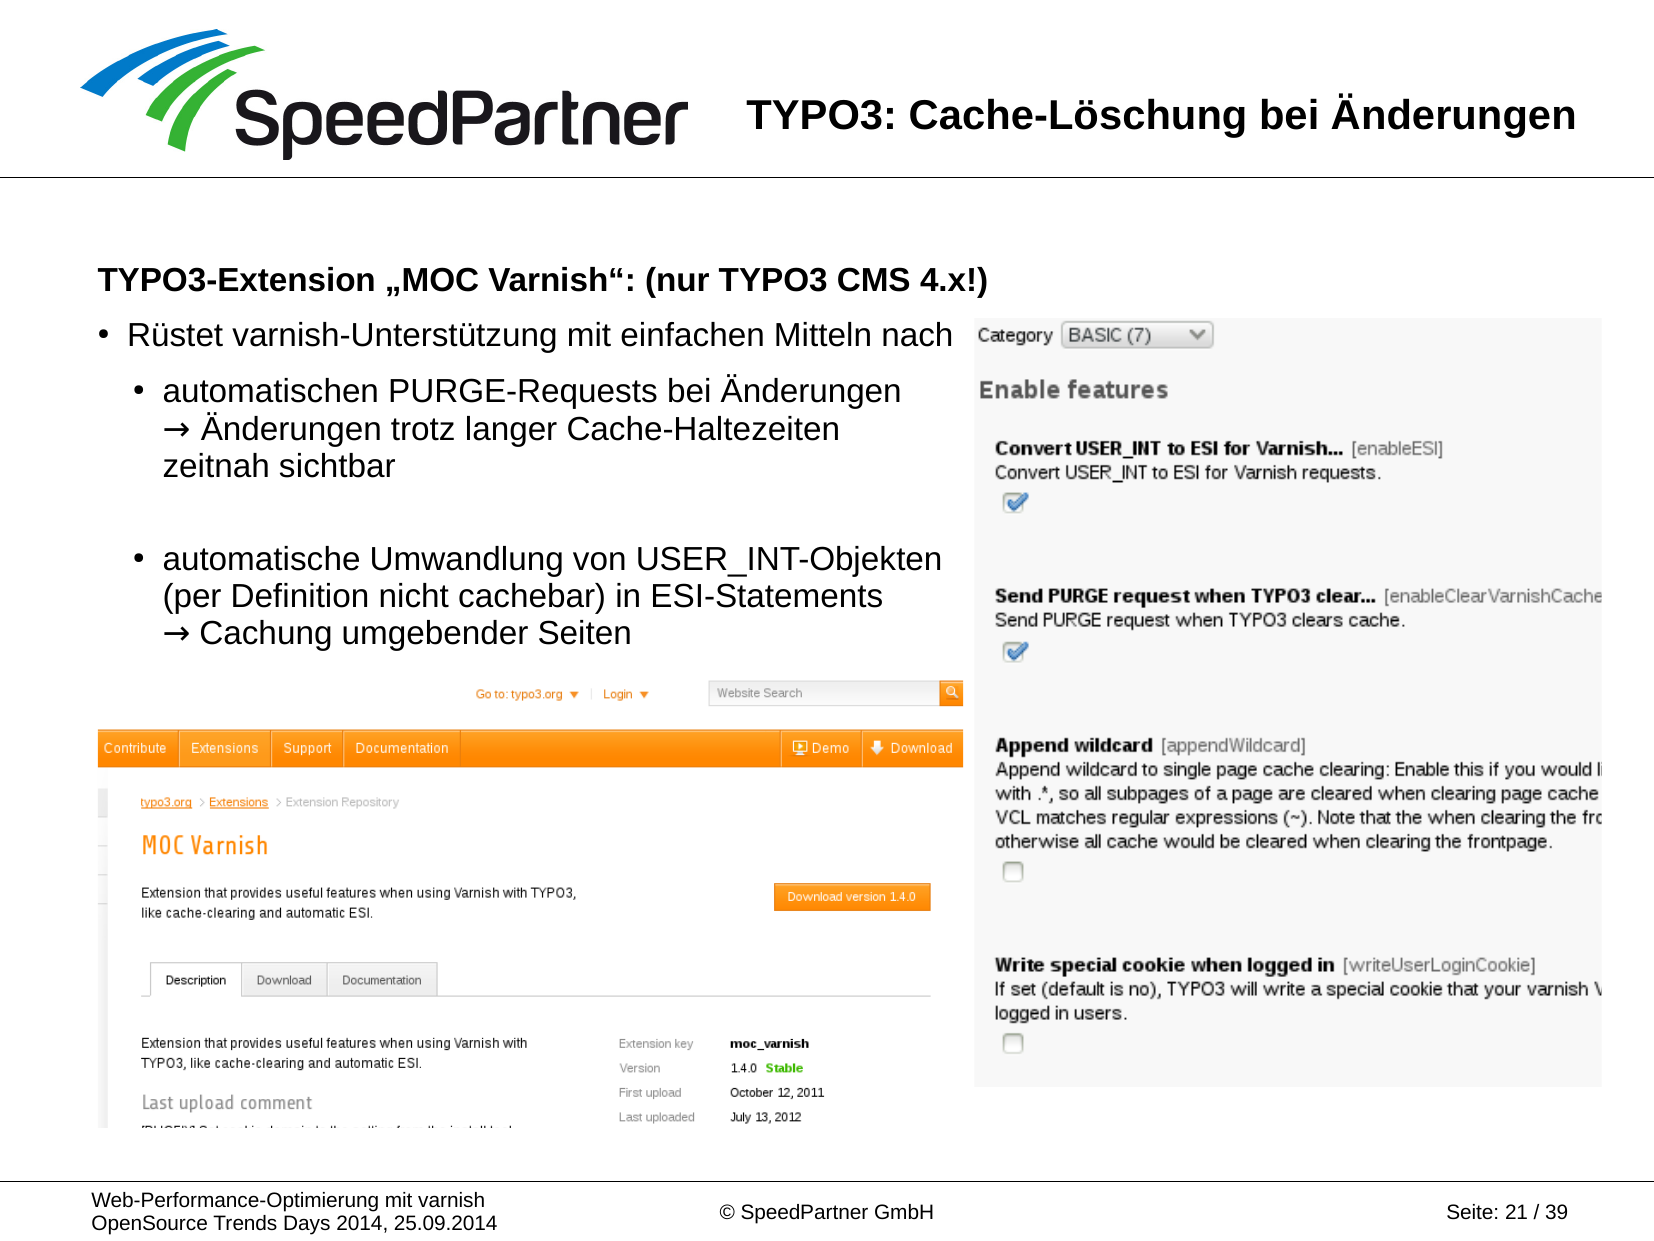

# TYPO3: Cache-Löschung bei Änderungen
TYPO3-Extension „MOC Varnish“: (nur TYPO3 CMS 4.x!)
Rüstet varnish-Unterstützung mit einfachen Mitteln nach
automatischen PURGE-Requests bei Änderungen
→ Änderungen trotz langer Cache-Haltezeiten
zeitnah sichtbar
automatische Umwandlung von USER_INT-Objekten
(per Definition nicht cachebar) in ESI-Statements
→ Cachung umgebender Seiten